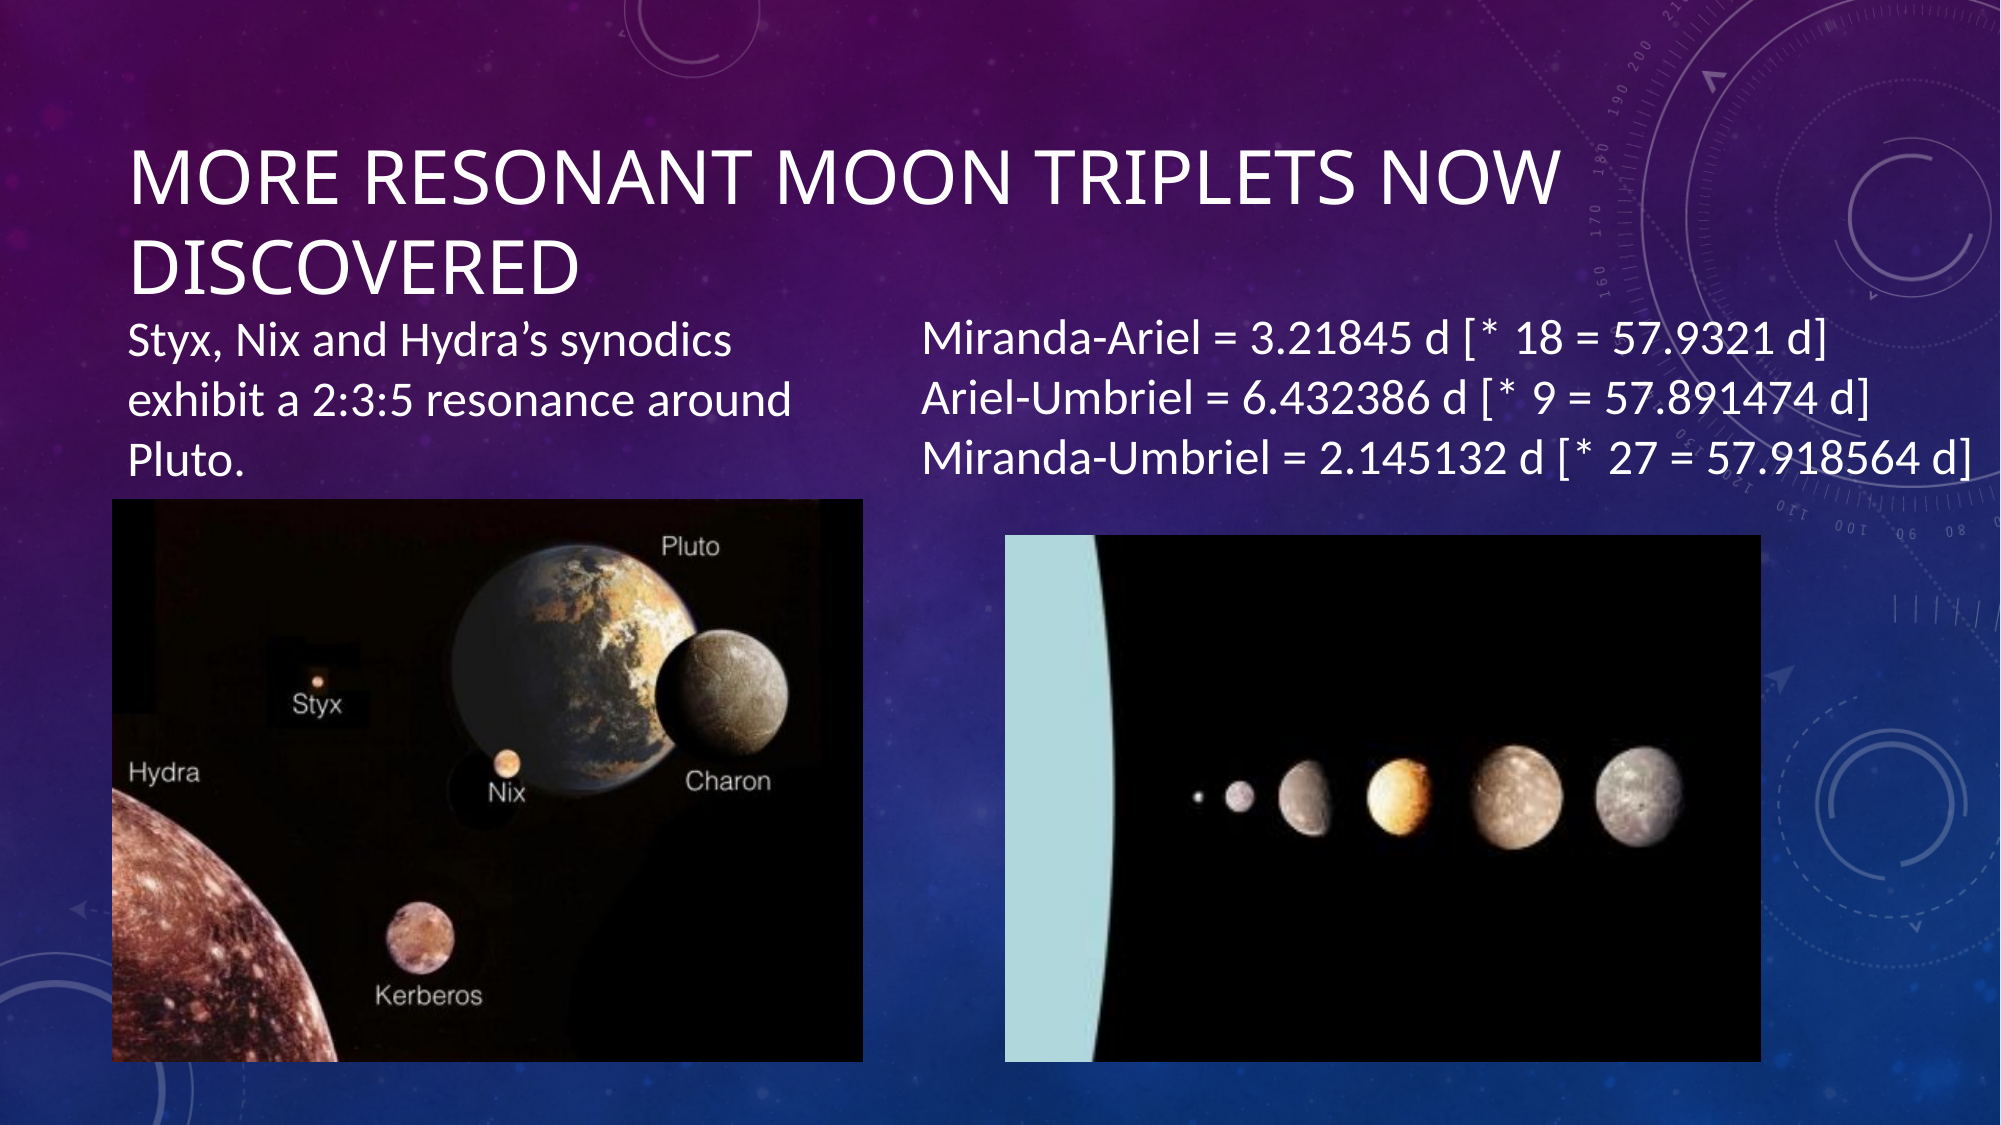

# More resonant moon triplets now discovered
Miranda-Ariel = 3.21845 d [* 18 = 57.9321 d]
Ariel-Umbriel = 6.432386 d [* 9 = 57.891474 d]
Miranda-Umbriel = 2.145132 d [* 27 = 57.918564 d]
Styx, Nix and Hydra’s synodics exhibit a 2:3:5 resonance around Pluto.